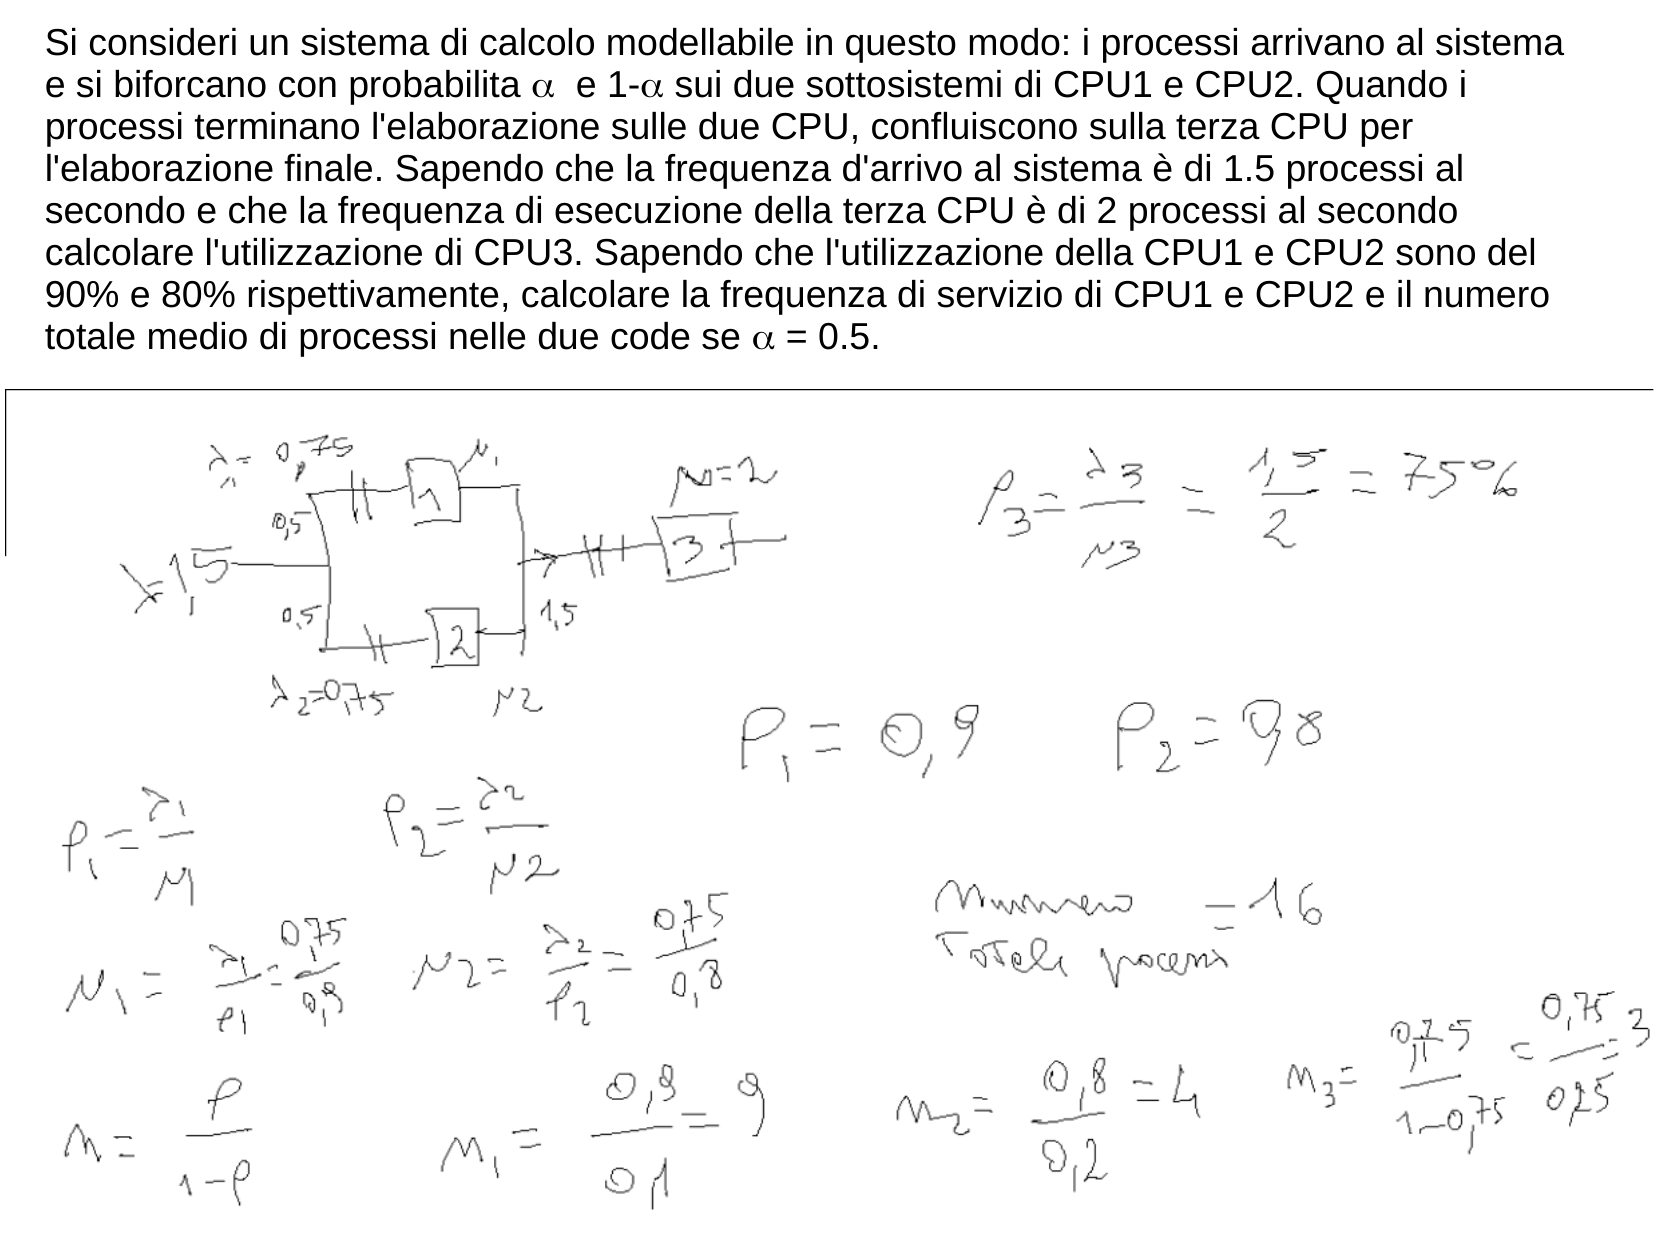

Si consideri un sistema di calcolo modellabile in questo modo: i processi arrivano al sistema e si biforcano con probabilita a e 1-a sui due sottosistemi di CPU1 e CPU2. Quando i processi terminano l'elaborazione sulle due CPU, confluiscono sulla terza CPU per l'elaborazione finale. Sapendo che la frequenza d'arrivo al sistema è di 1.5 processi al secondo e che la frequenza di esecuzione della terza CPU è di 2 processi al secondo calcolare l'utilizzazione di CPU3. Sapendo che l'utilizzazione della CPU1 e CPU2 sono del 90% e 80% rispettivamente, calcolare la frequenza di servizio di CPU1 e CPU2 e il numero totale medio di processi nelle due code se a = 0.5.